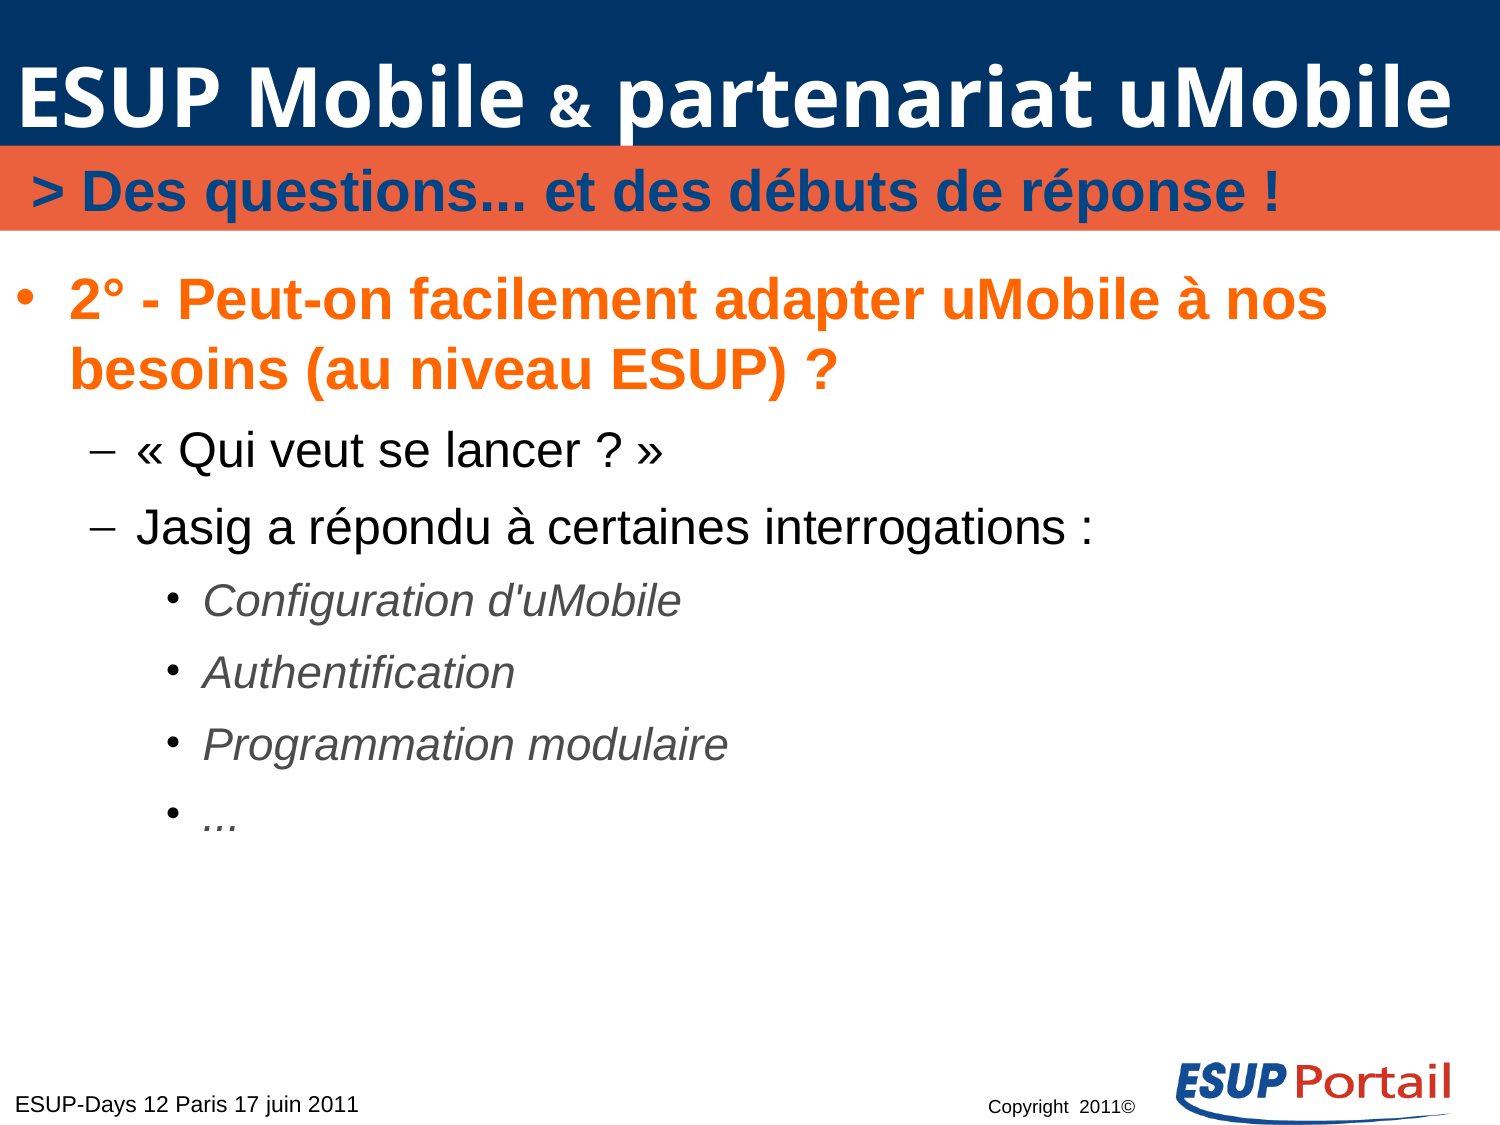

ESUP Mobile & partenariat uMobile
 > Des questions... et des débuts de réponse !
2° - Peut-on facilement adapter uMobile à nos besoins (au niveau ESUP) ?
« Qui veut se lancer ? »
Jasig a répondu à certaines interrogations :
Configuration d'uMobile
Authentification
Programmation modulaire
...
ESUP-Days 12 Paris 17 juin 2011